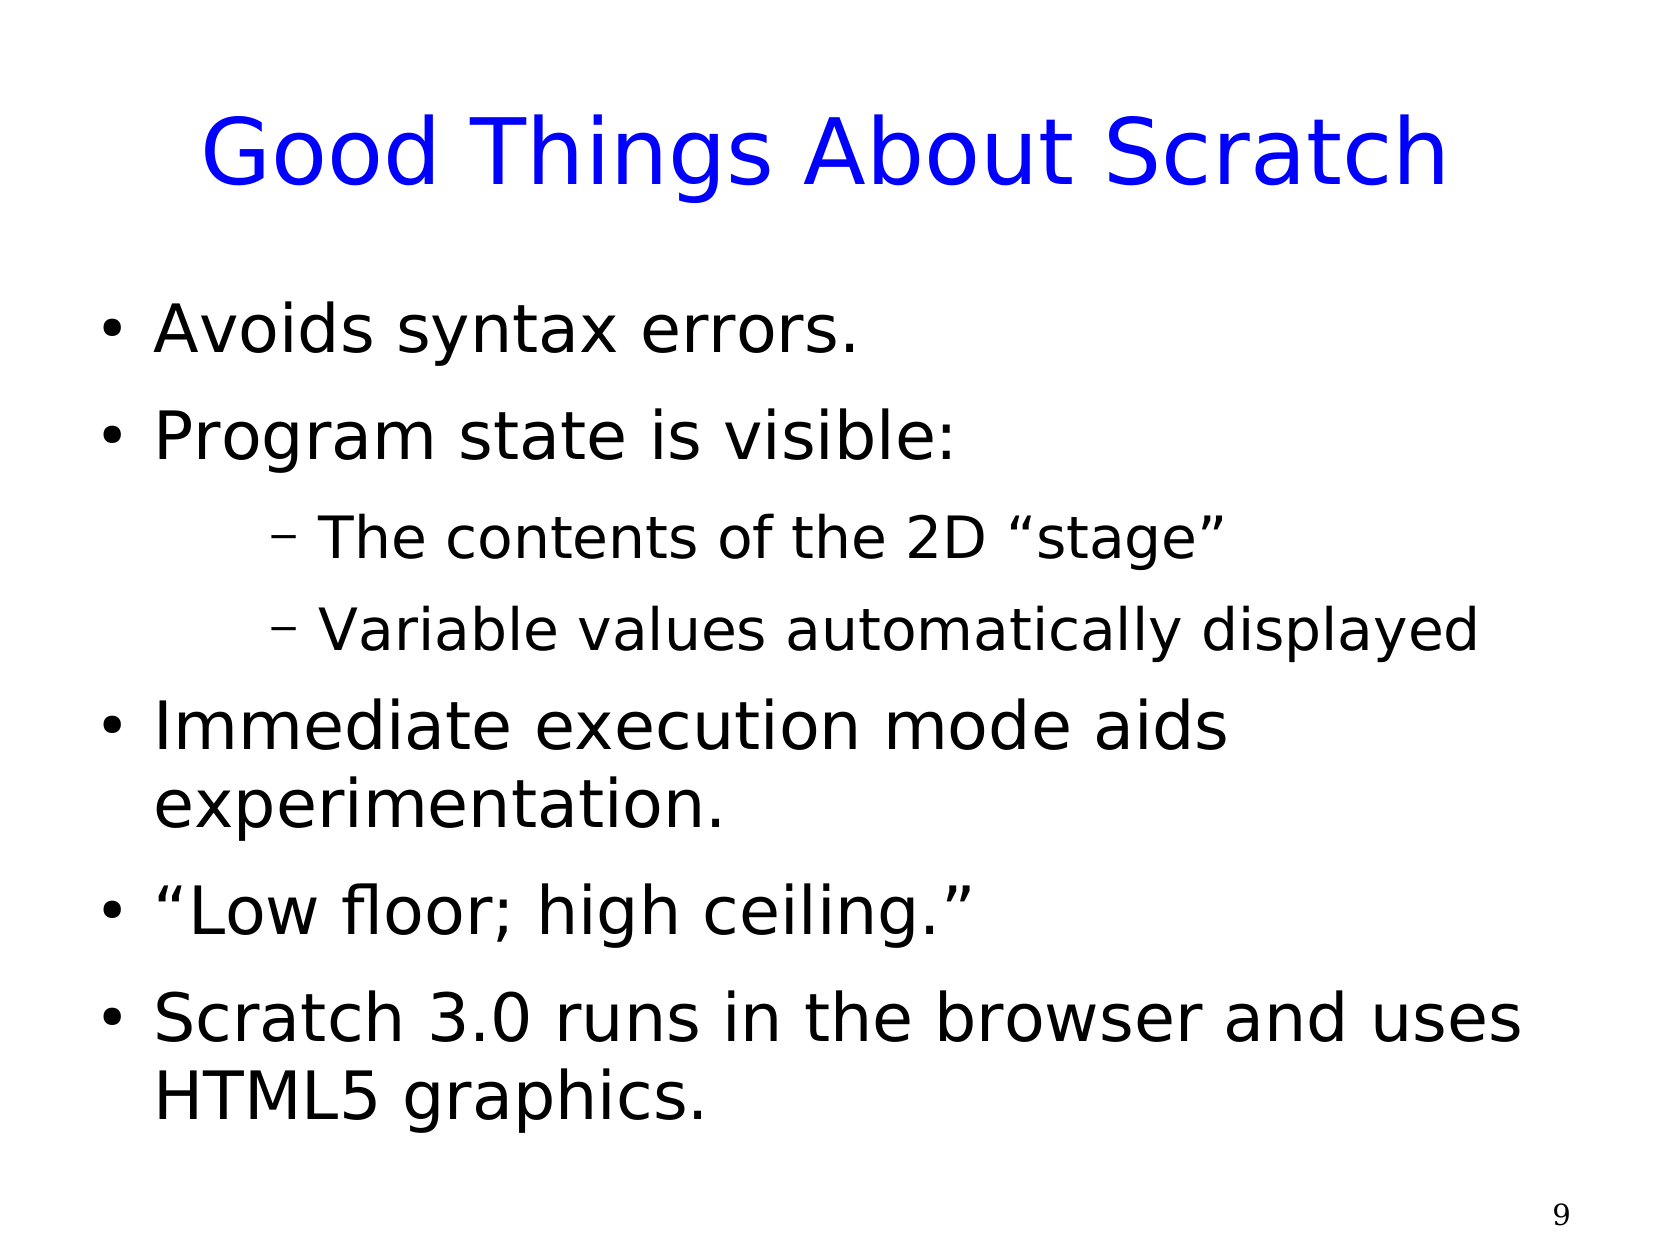

# Good Things About Scratch
Avoids syntax errors.
Program state is visible:
The contents of the 2D “stage”
Variable values automatically displayed
Immediate execution mode aids experimentation.
“Low floor; high ceiling.”
Scratch 3.0 runs in the browser and uses HTML5 graphics.
9